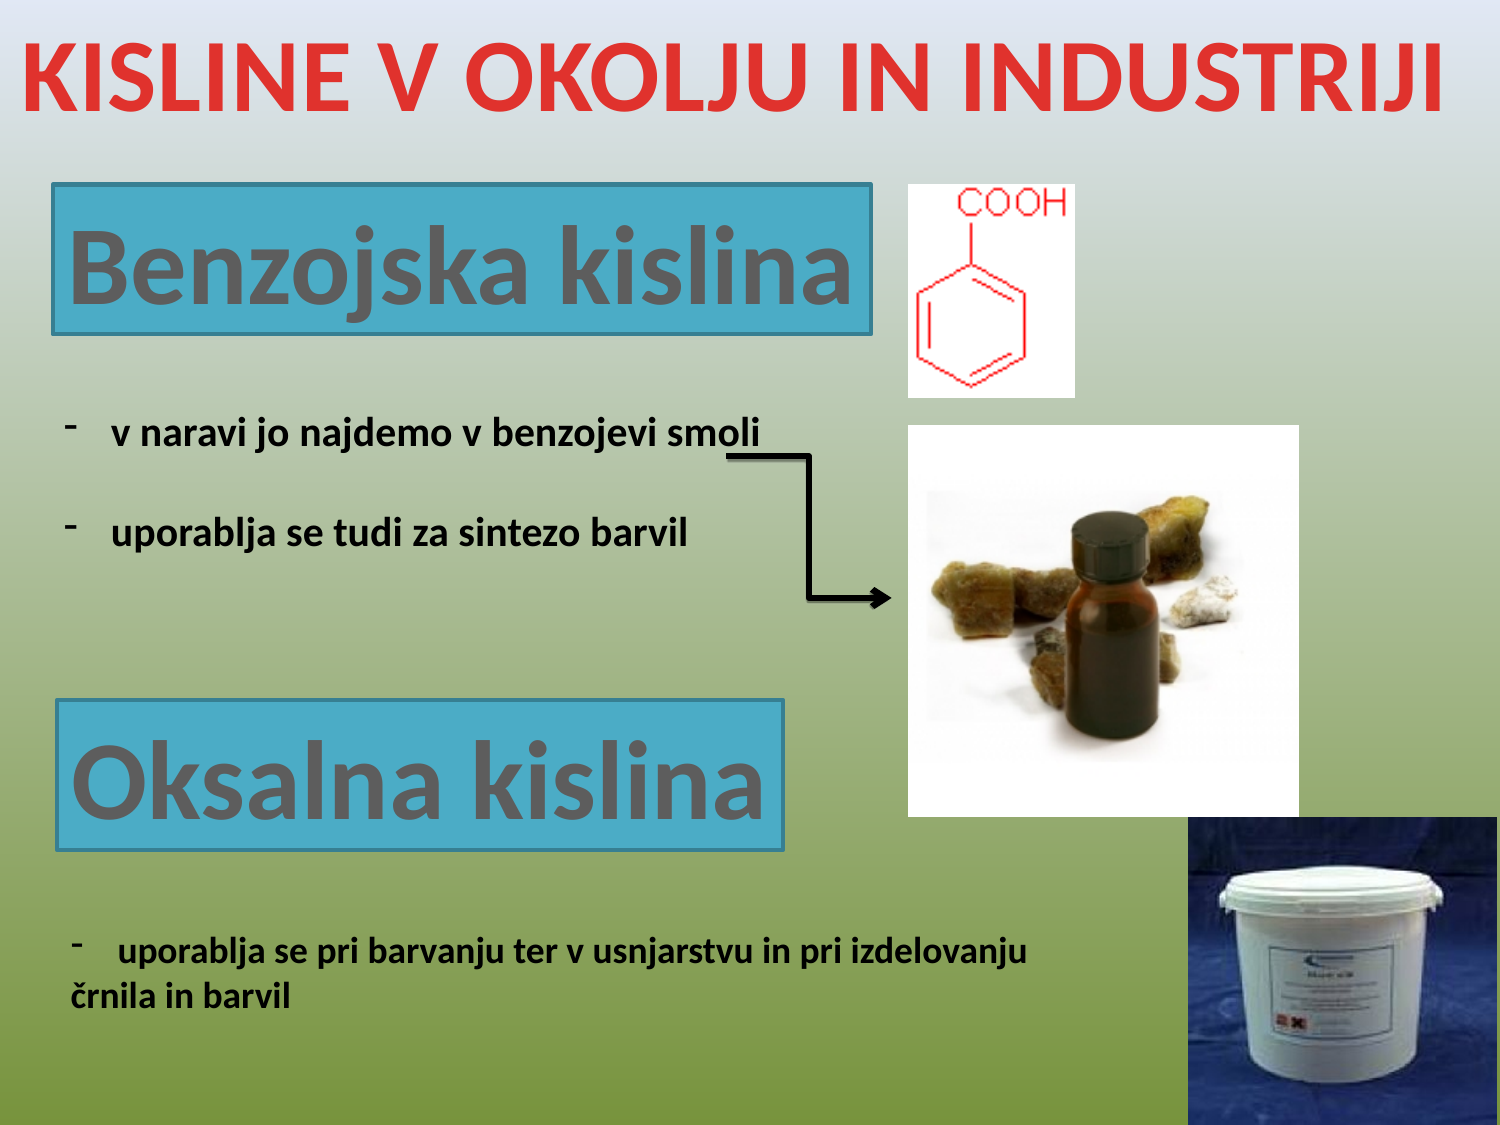

KISLINE V OKOLJU IN INDUSTRIJI
Benzojska kislina
v naravi jo najdemo v benzojevi smoli
uporablja se tudi za sintezo barvil
Oksalna kislina
uporablja se pri barvanju ter v usnjarstvu in pri izdelovanju
črnila in barvil